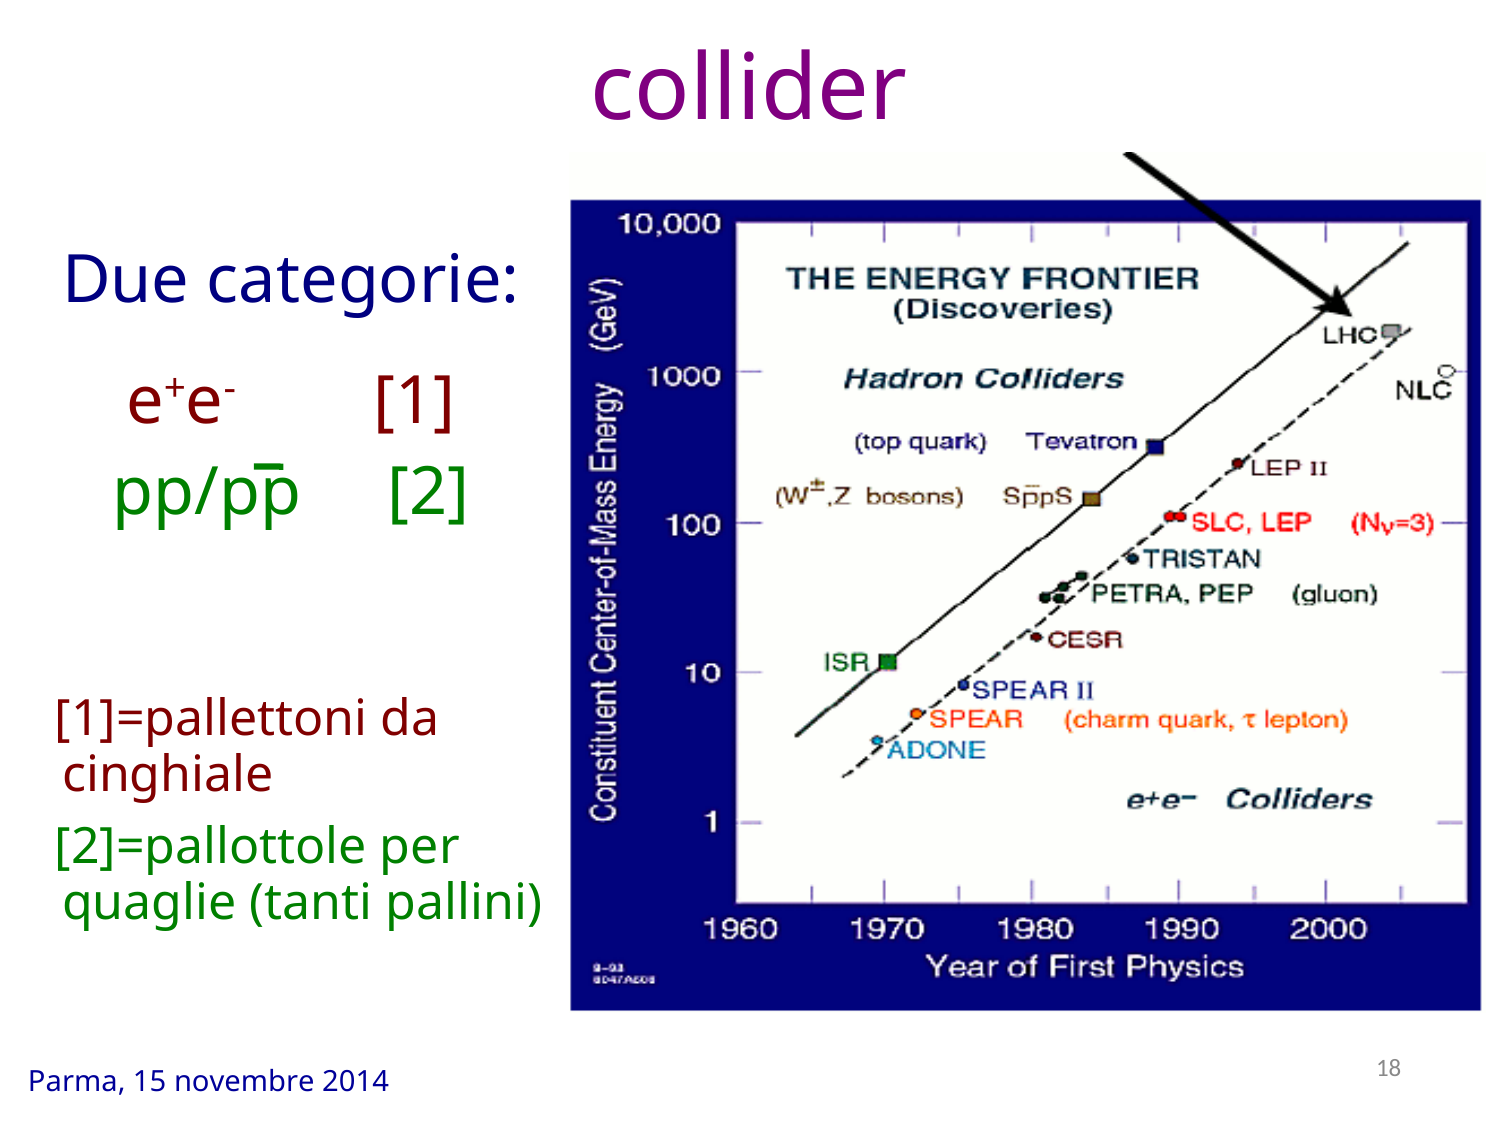

collider
# Due categorie:
e+e- [1]
pp/pp [2]
 [1]=pallettoni da cinghiale
 [2]=pallottole per quaglie (tanti pallini)
18